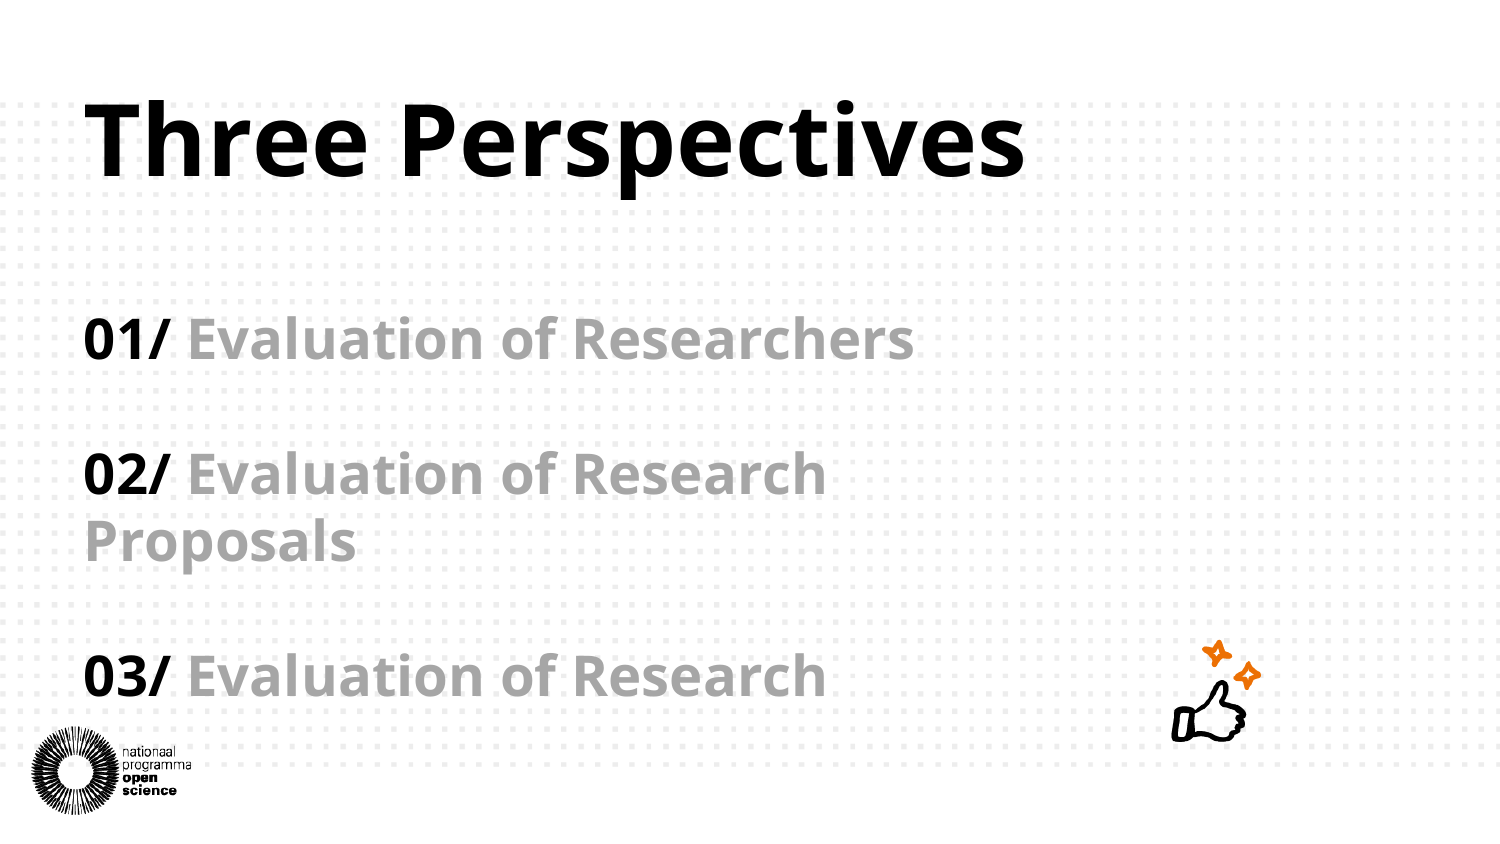

Three Perspectives
01/ Evaluation of Researchers
02/ Evaluation of Research Proposals
03/ Evaluation of Research